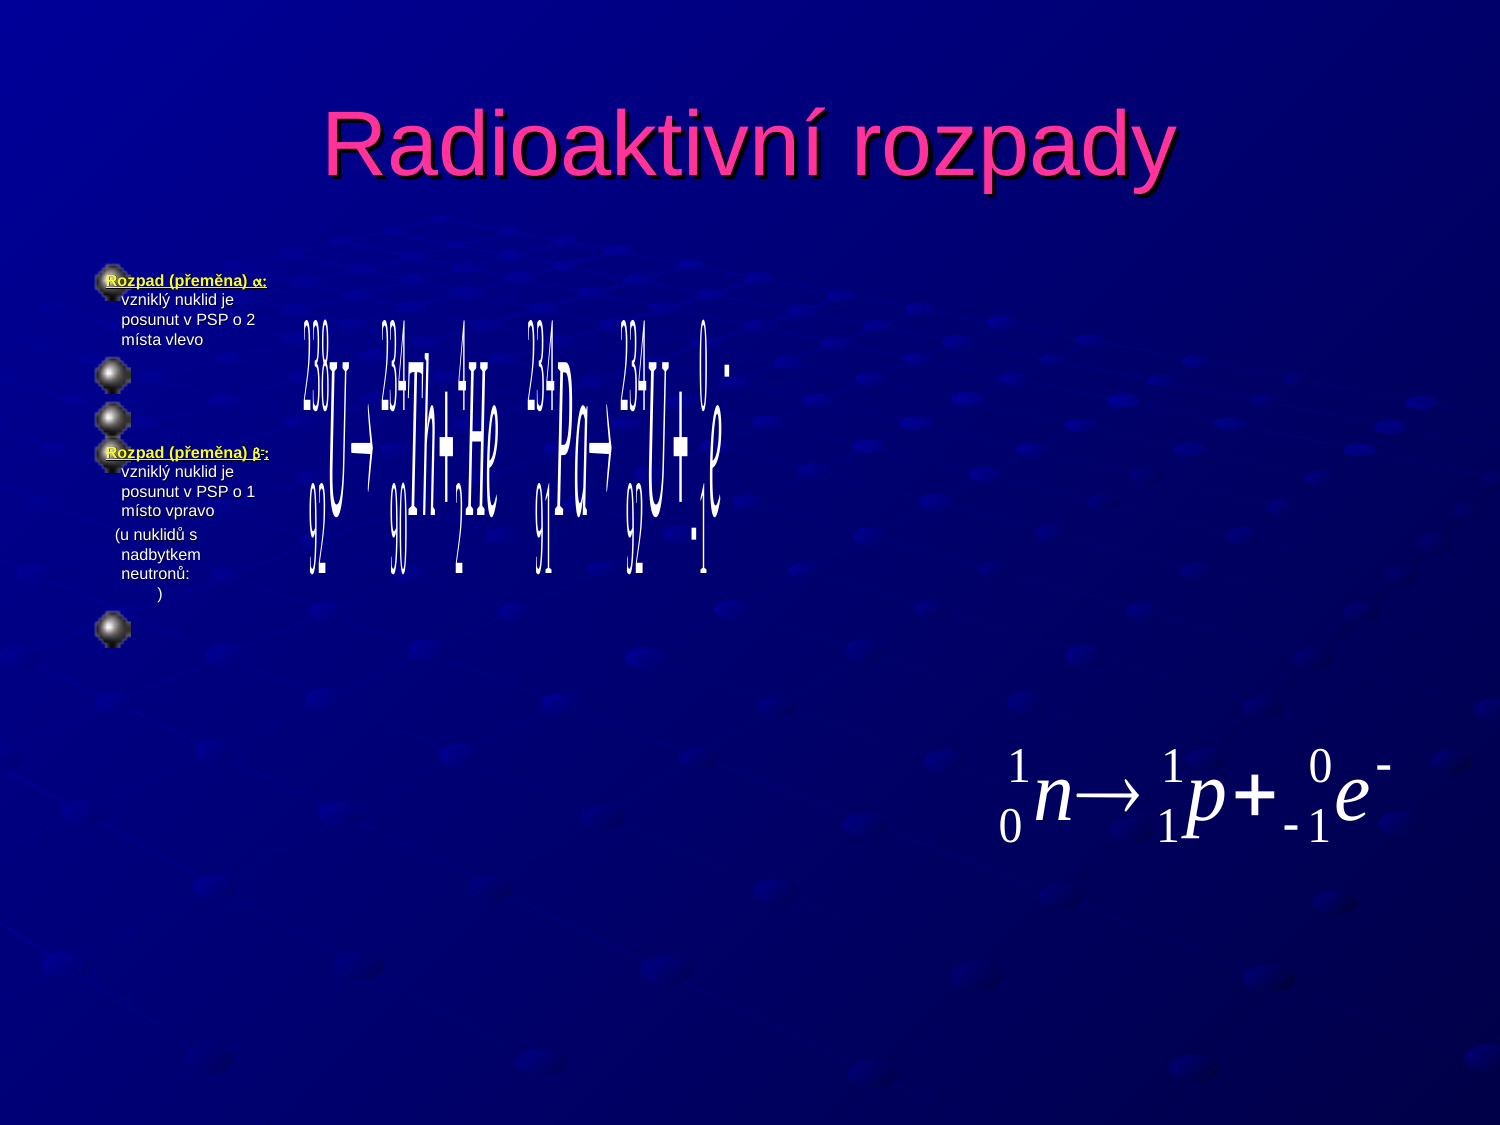

# Radioaktivní rozpady
Rozpad (přeměna) : vzniklý nuklid je posunut v PSP o 2 místa vlevo
Rozpad (přeměna) -: vzniklý nuklid je posunut v PSP o 1 místo vpravo
 (u nuklidů s nadbytkem neutronů: )